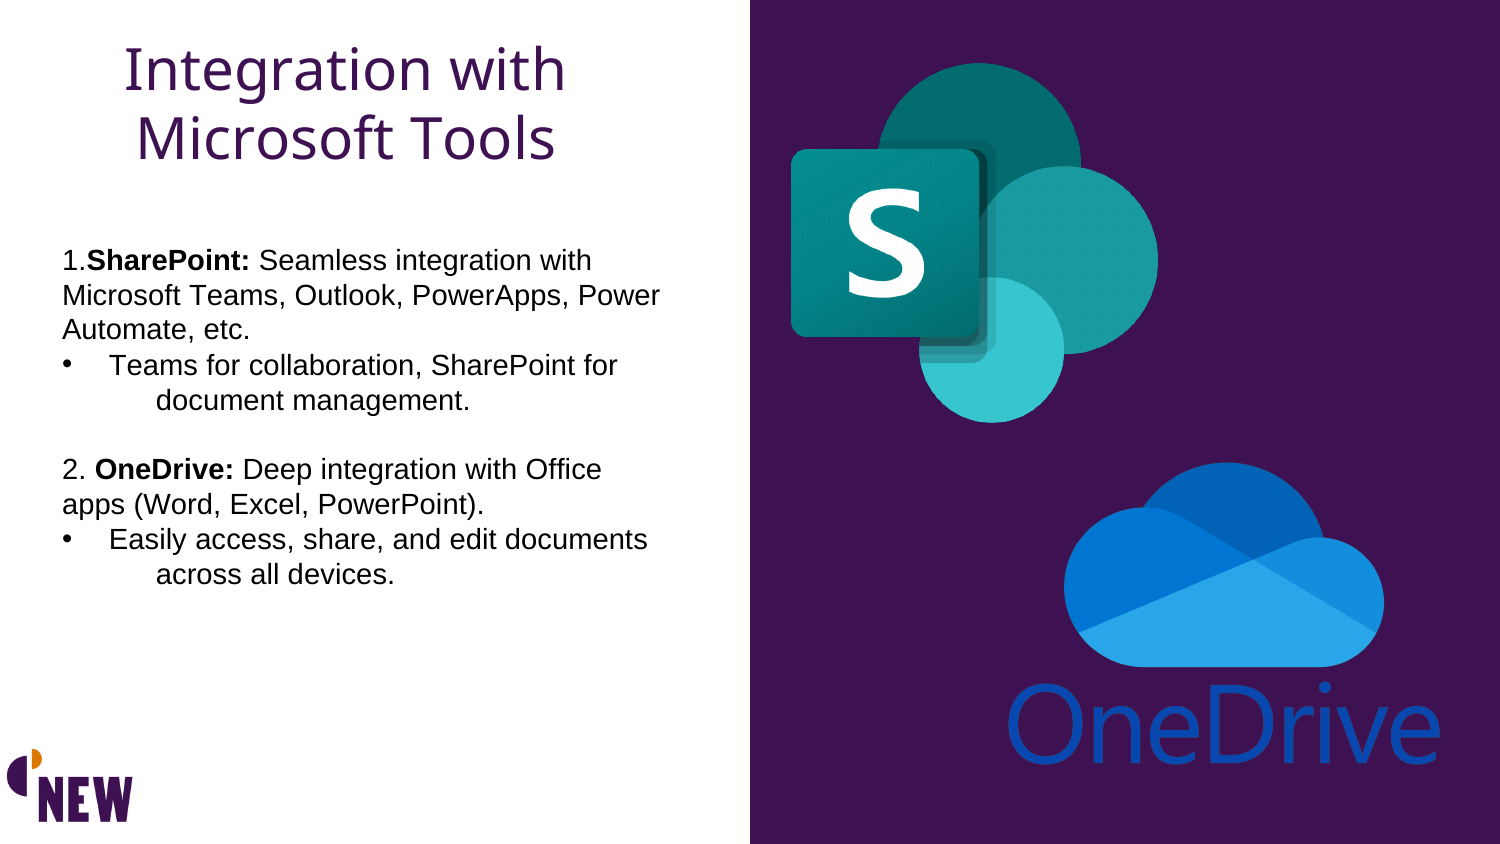

# Integration with Microsoft Tools
1.SharePoint: Seamless integration with Microsoft Teams, Outlook, PowerApps, Power Automate, etc.
Teams for collaboration, SharePoint for document management.
2. OneDrive: Deep integration with Office apps (Word, Excel, PowerPoint).
Easily access, share, and edit documents across all devices.